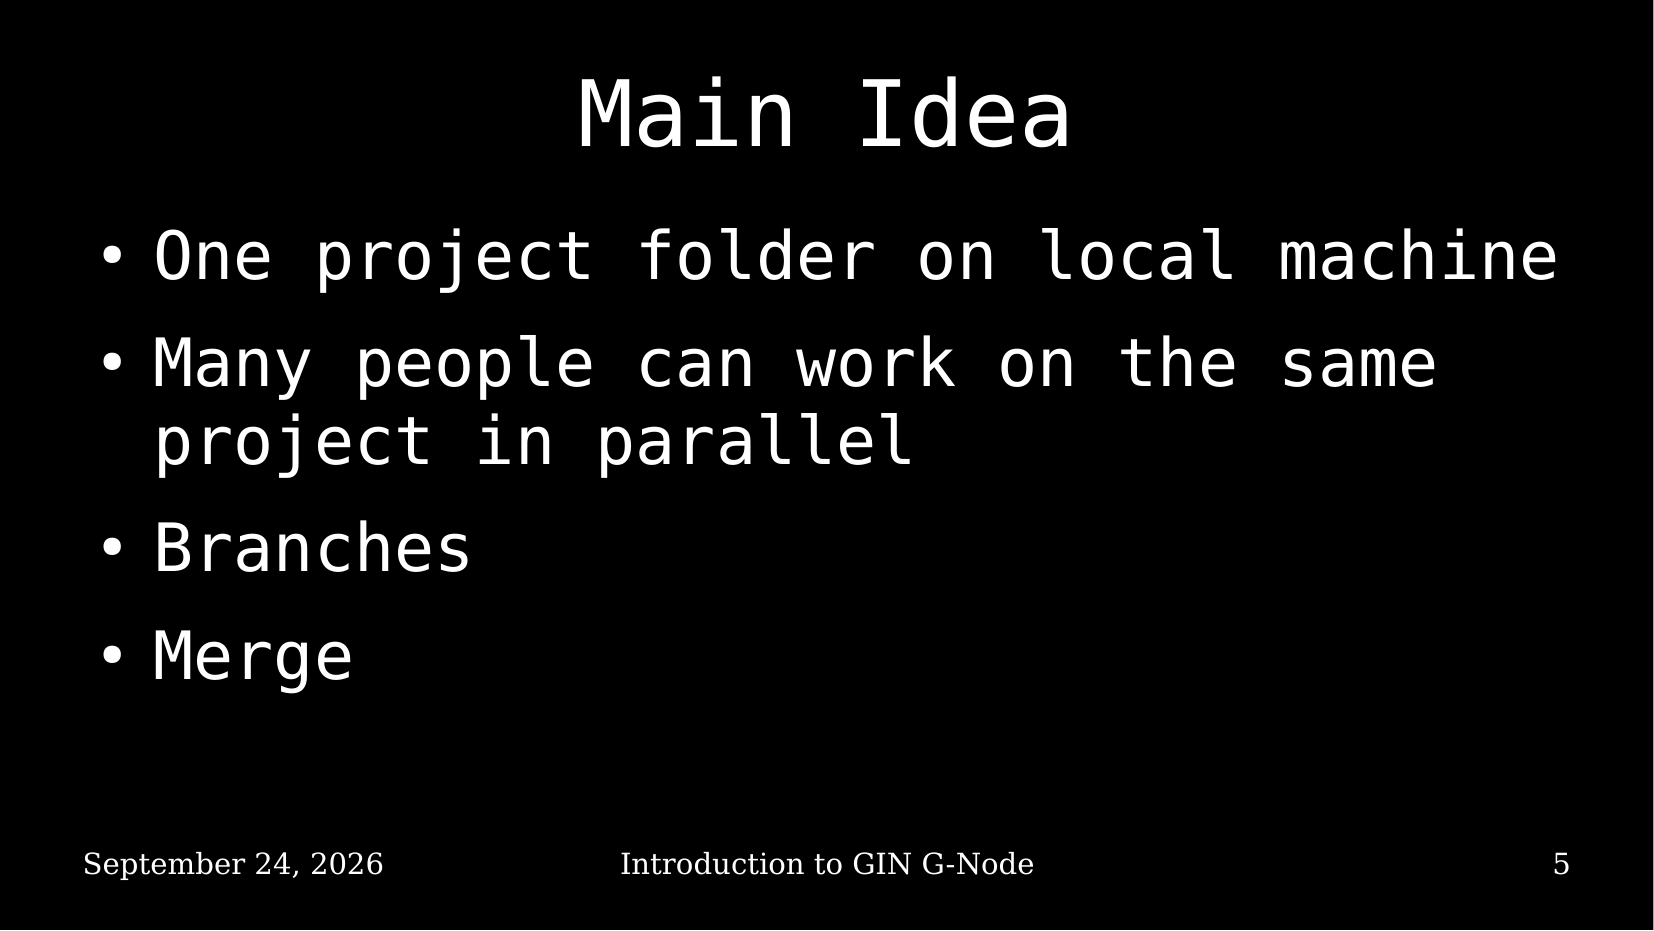

# Main Idea
One project folder on local machine
Many people can work on the same project in parallel
Branches
Merge
Introduction to GIN G-Node
5